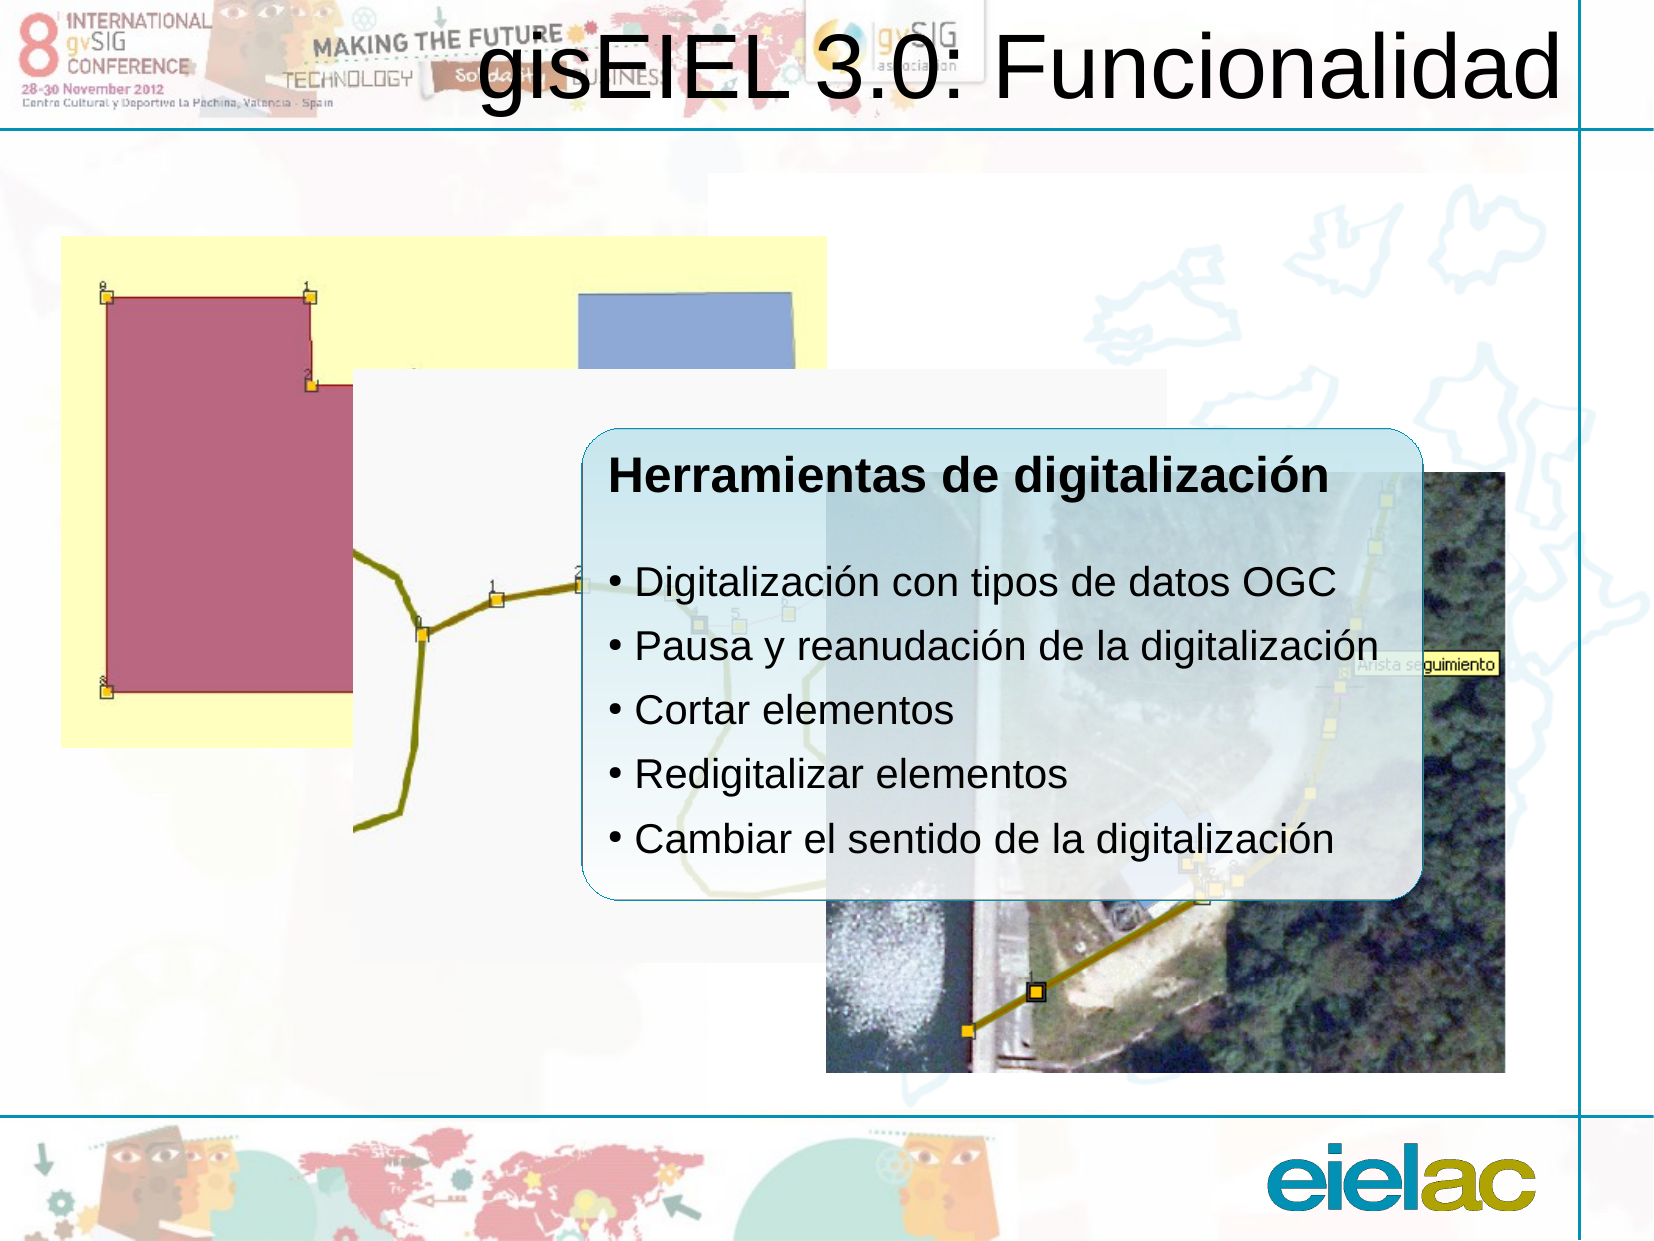

# gisEIEL 3.0: Funcionalidad
Herramientas de digitalización
 Digitalización con tipos de datos OGC
 Pausa y reanudación de la digitalización
 Cortar elementos
 Redigitalizar elementos
 Cambiar el sentido de la digitalización